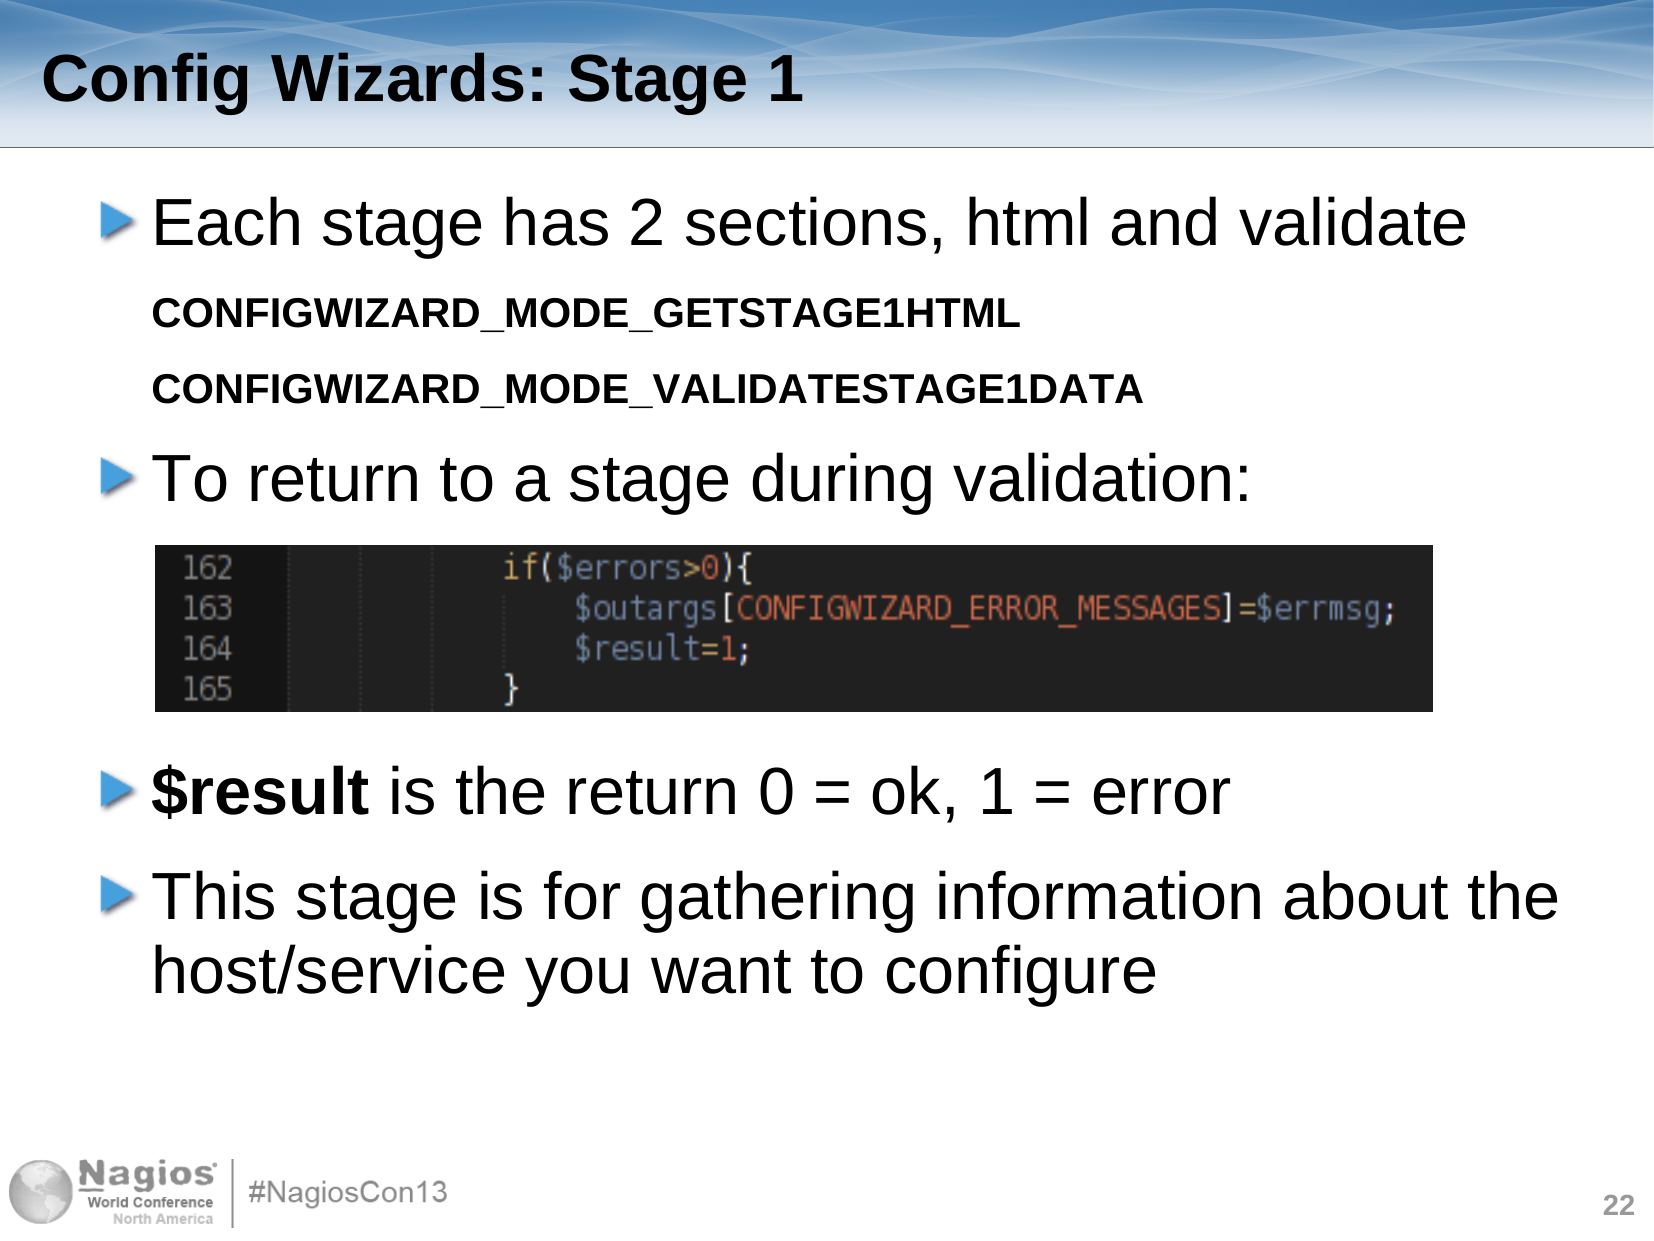

# Config Wizards: Stage 1
Each stage has 2 sections, html and validate
CONFIGWIZARD_MODE_GETSTAGE1HTML
CONFIGWIZARD_MODE_VALIDATESTAGE1DATA
To return to a stage during validation:
$result is the return 0 = ok, 1 = error
This stage is for gathering information about the host/service you want to configure
22